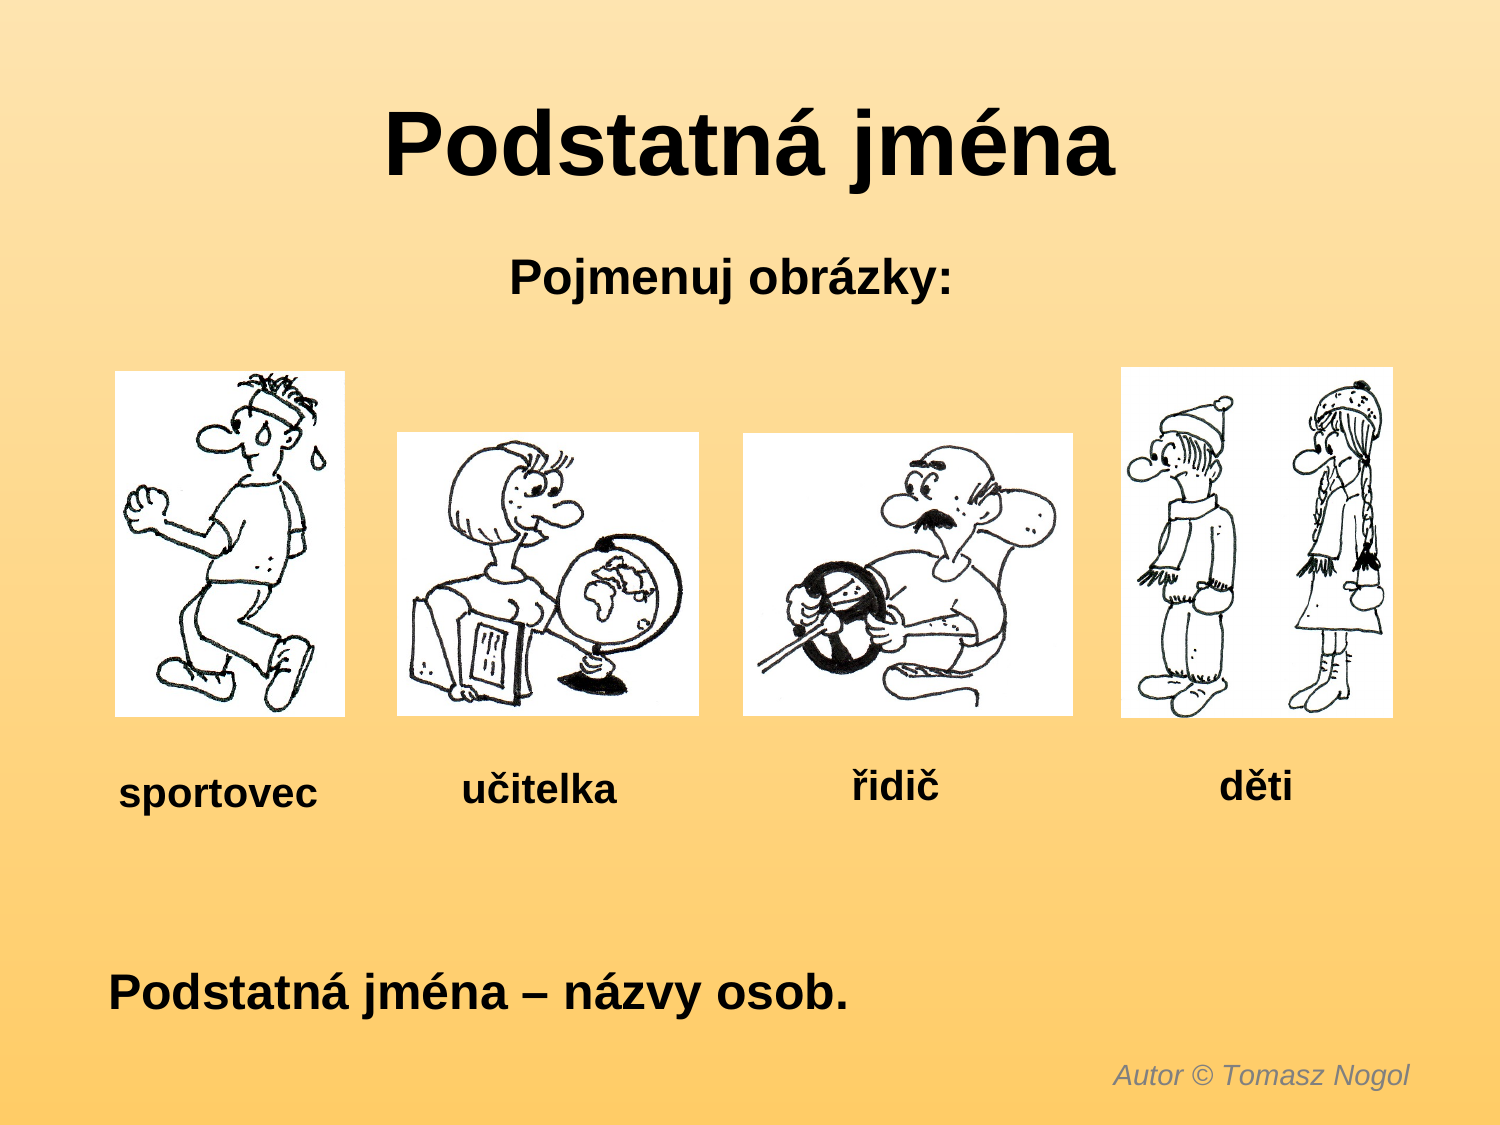

# Podstatná jména
Pojmenuj obrázky:
řidič
děti
učitelka
sportovec
Podstatná jména – názvy osob.
Autor © Tomasz Nogol